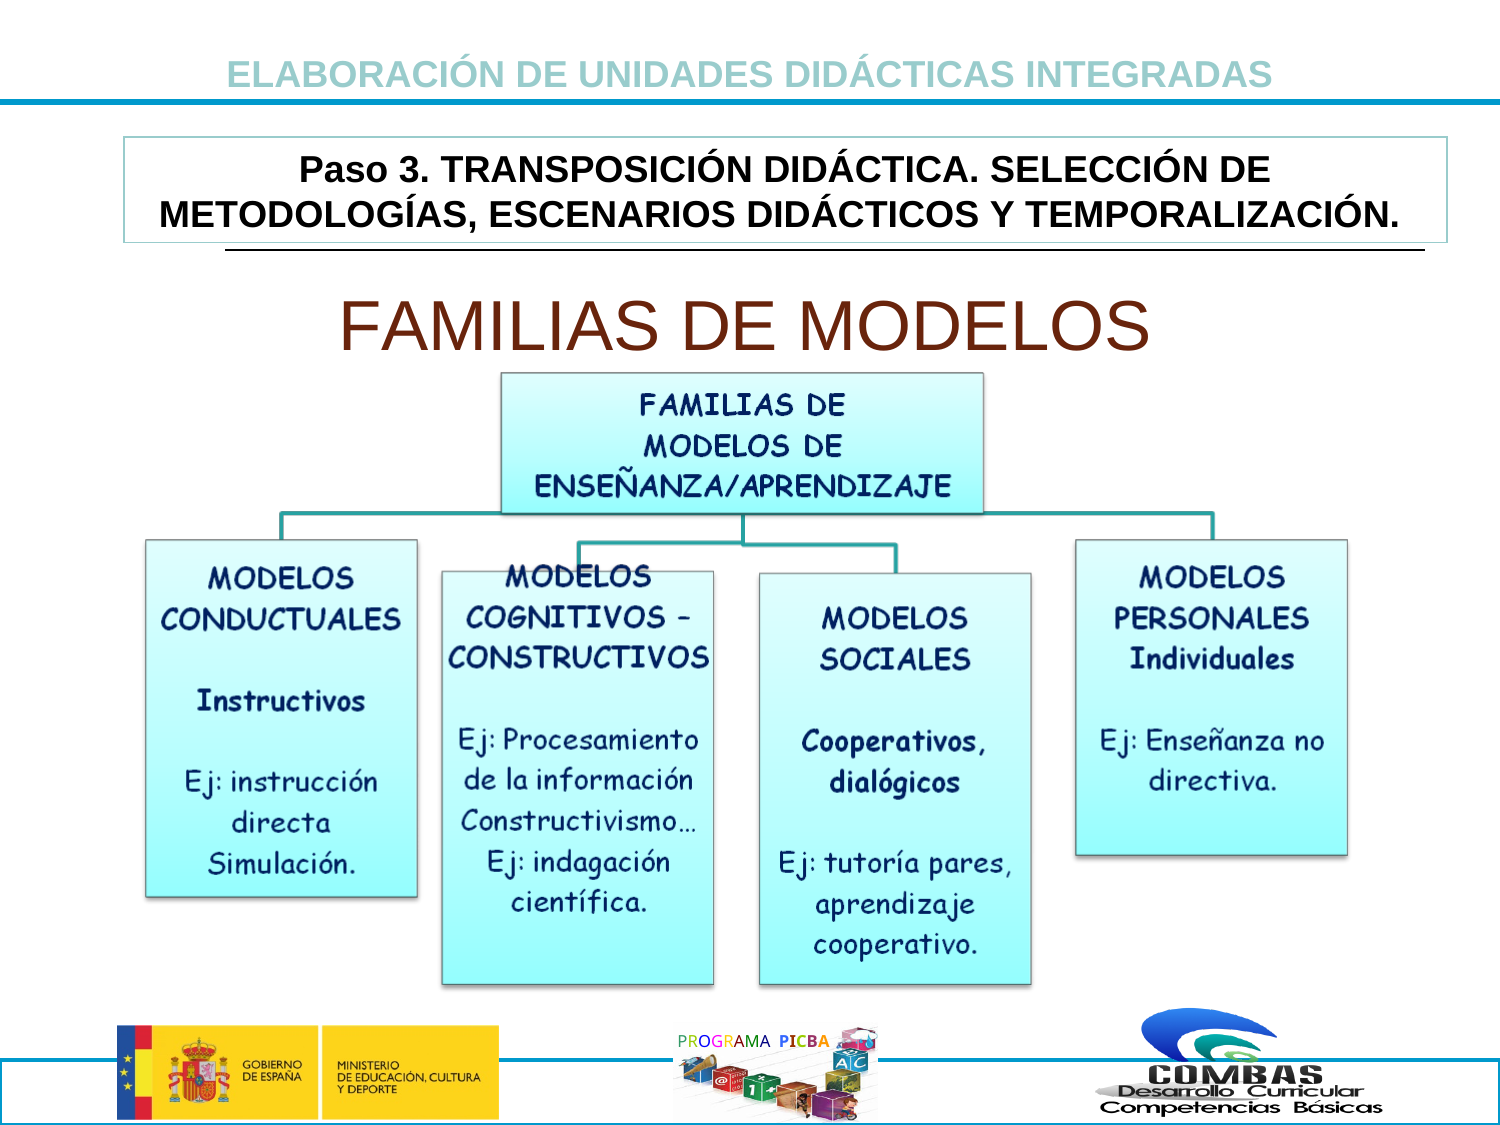

ELABORACIÓN DE UNIDADES DIDÁCTICAS INTEGRADAS
Paso 3. TRANSPOSICIÓN DIDÁCTICA. SELECCIÓN DE METODOLOGÍAS, ESCENARIOS DIDÁCTICOS Y TEMPORALIZACIÓN.
FAMILIAS DE MODELOS
PROGRAMA PICBA